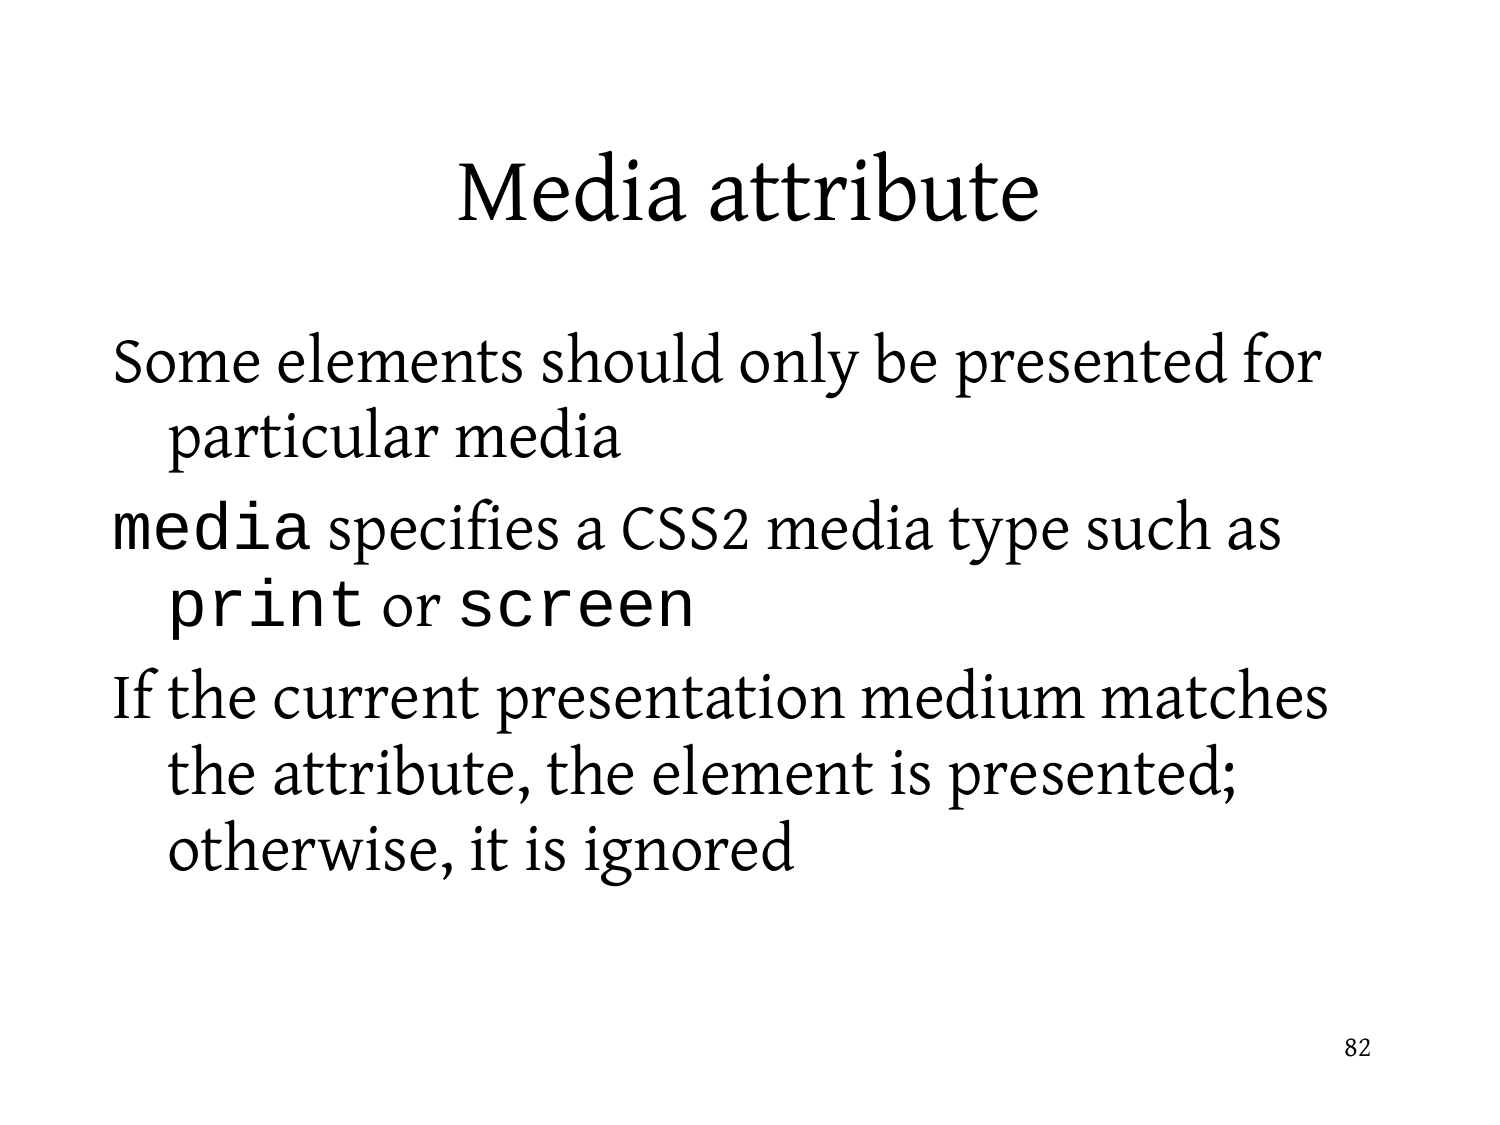

# Media attribute
Some elements should only be presented for particular media
media specifies a CSS2 media type such as print or screen
If the current presentation medium matches the attribute, the element is presented; otherwise, it is ignored